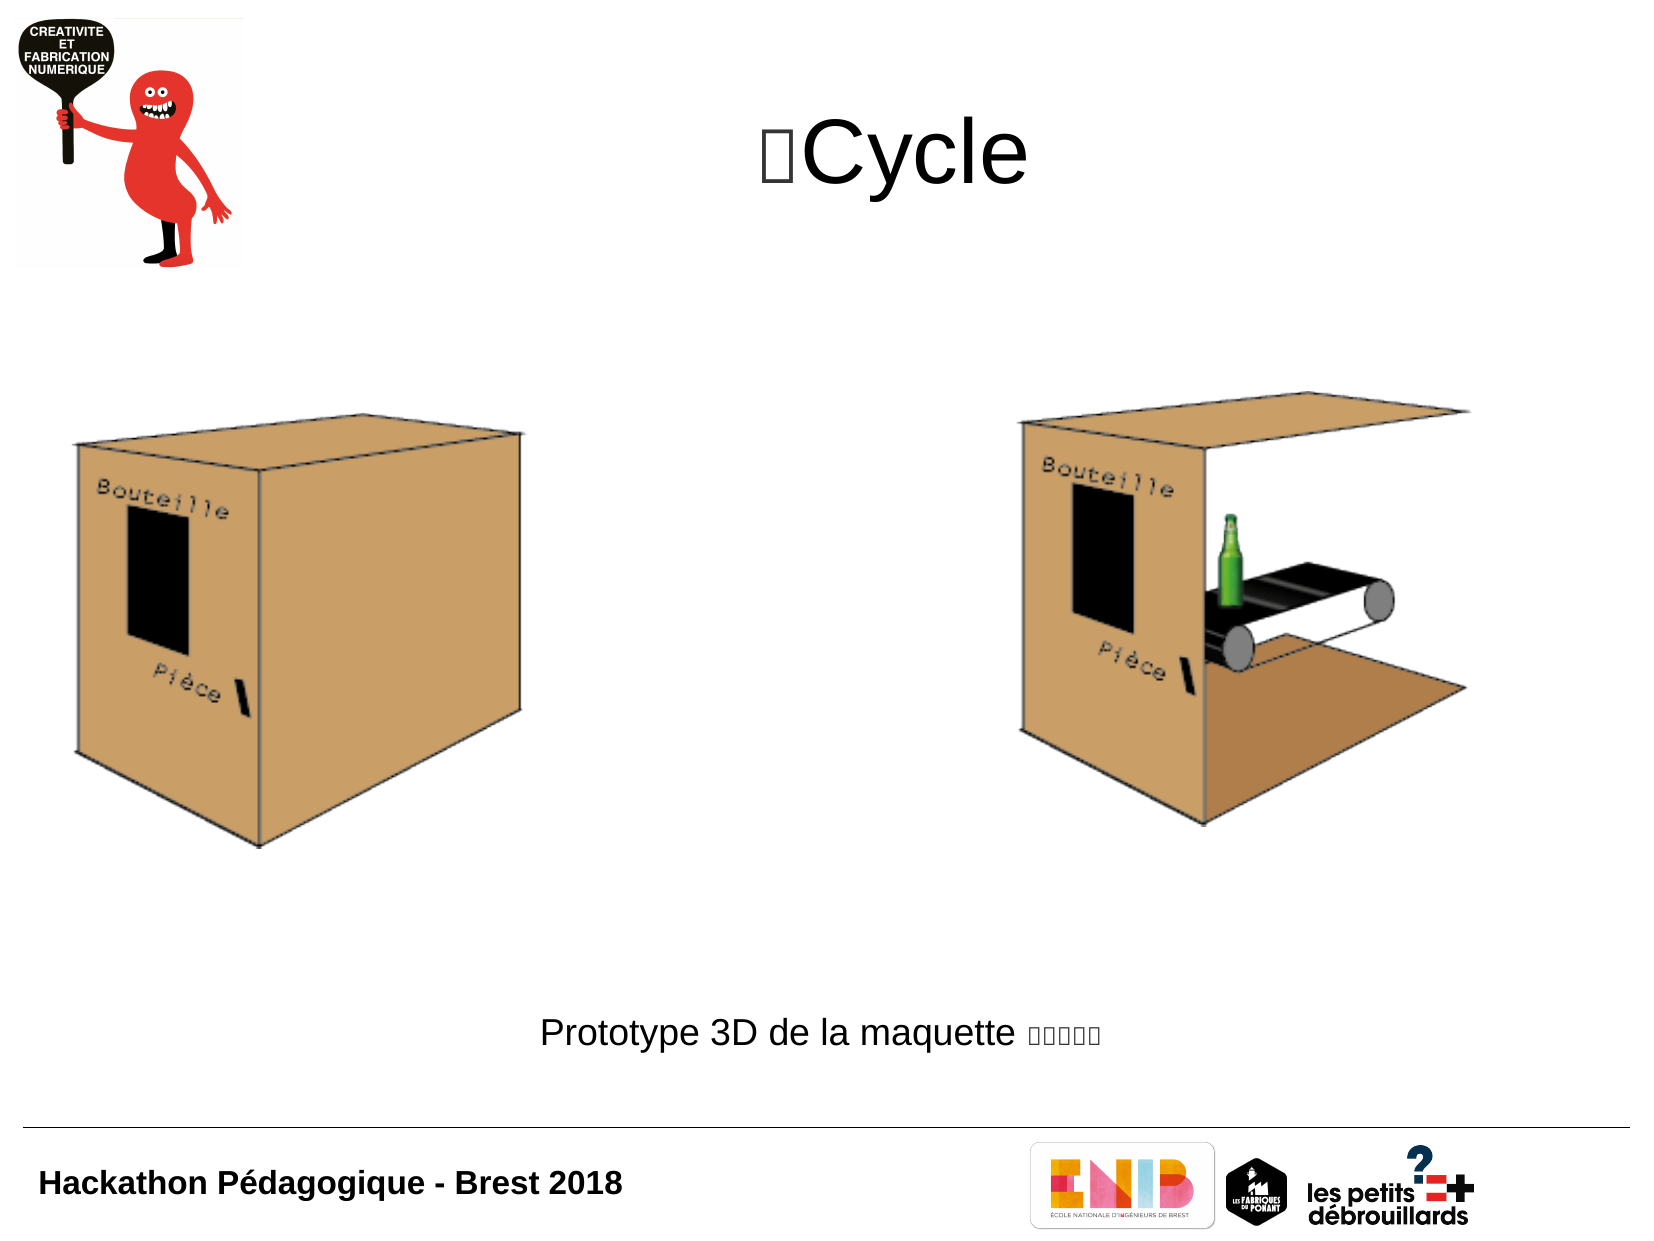

# 🍺Cycle
Prototype 3D de la maquette 🍺🍺🍺🍺🍺
Hackathon Pédagogique - Brest 2018